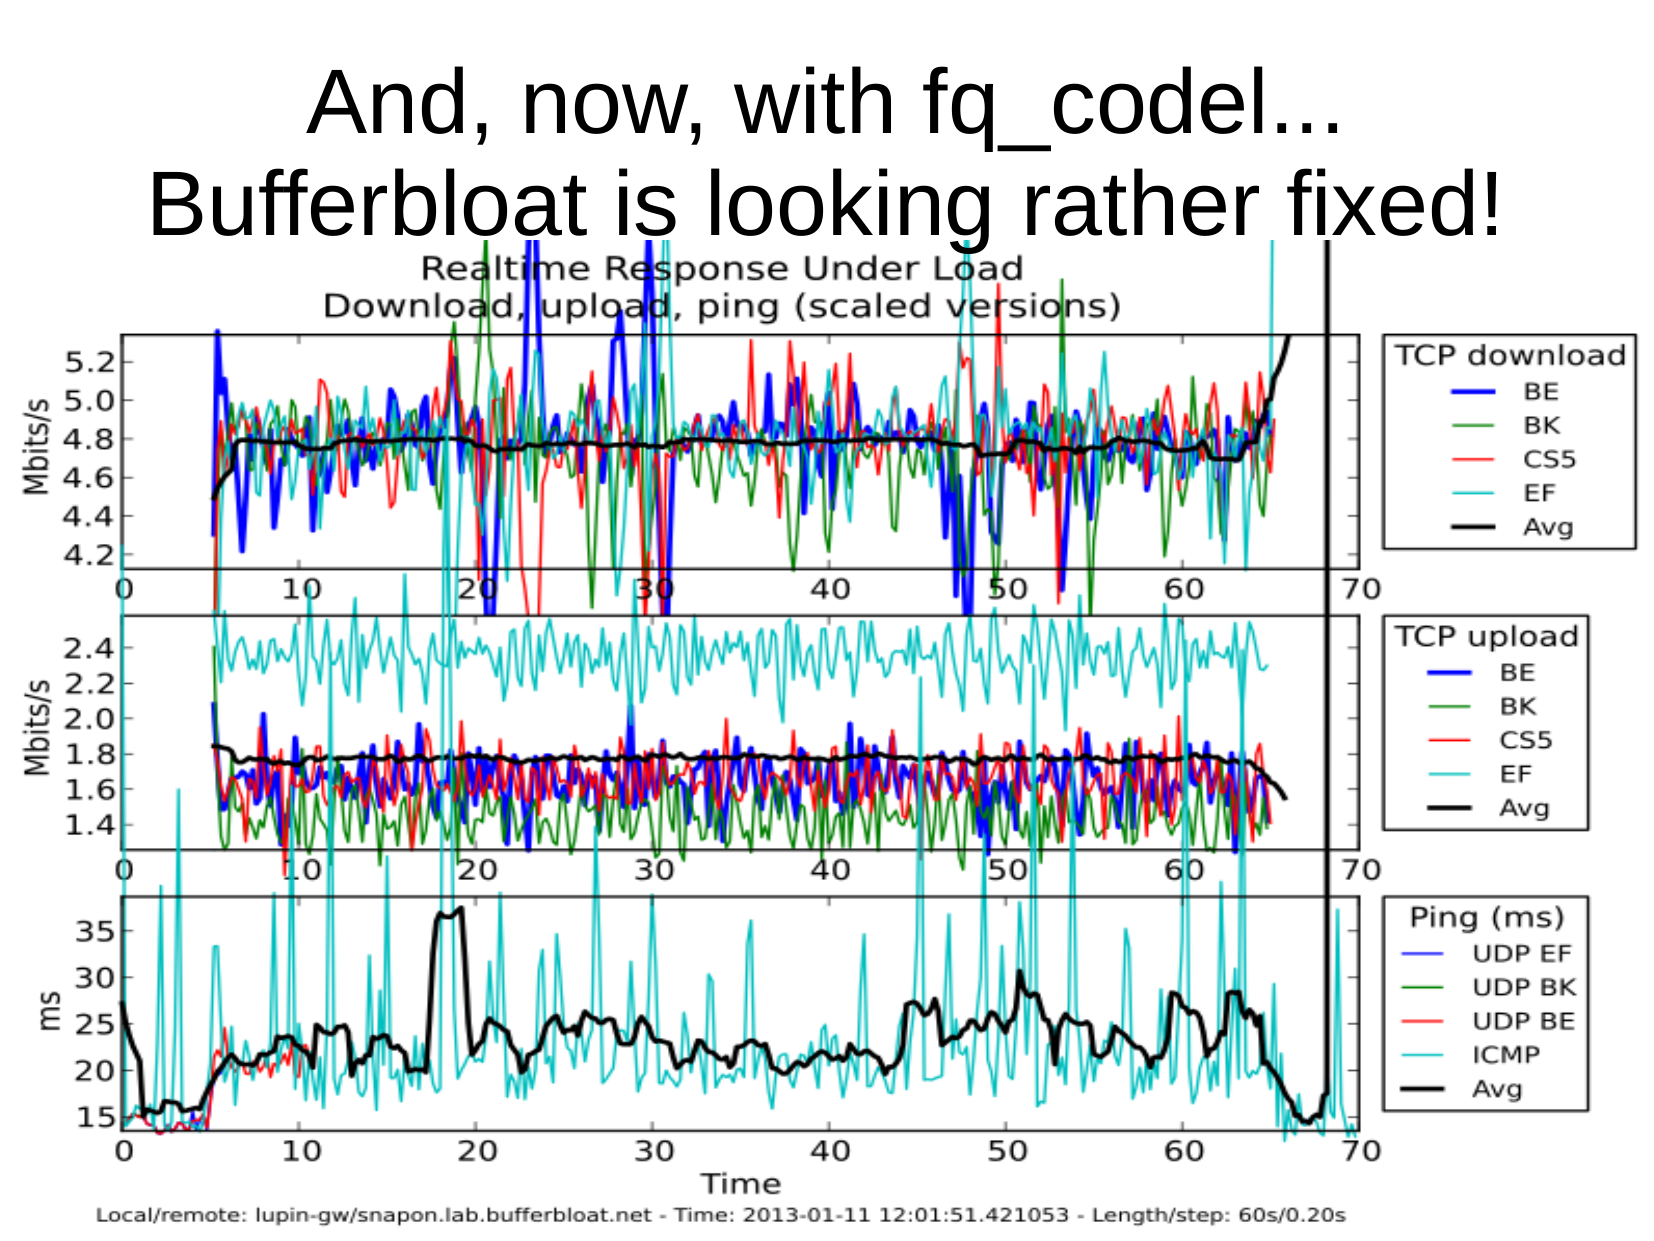

# And, now, with fq_codel... Bufferbloat is looking rather fixed!